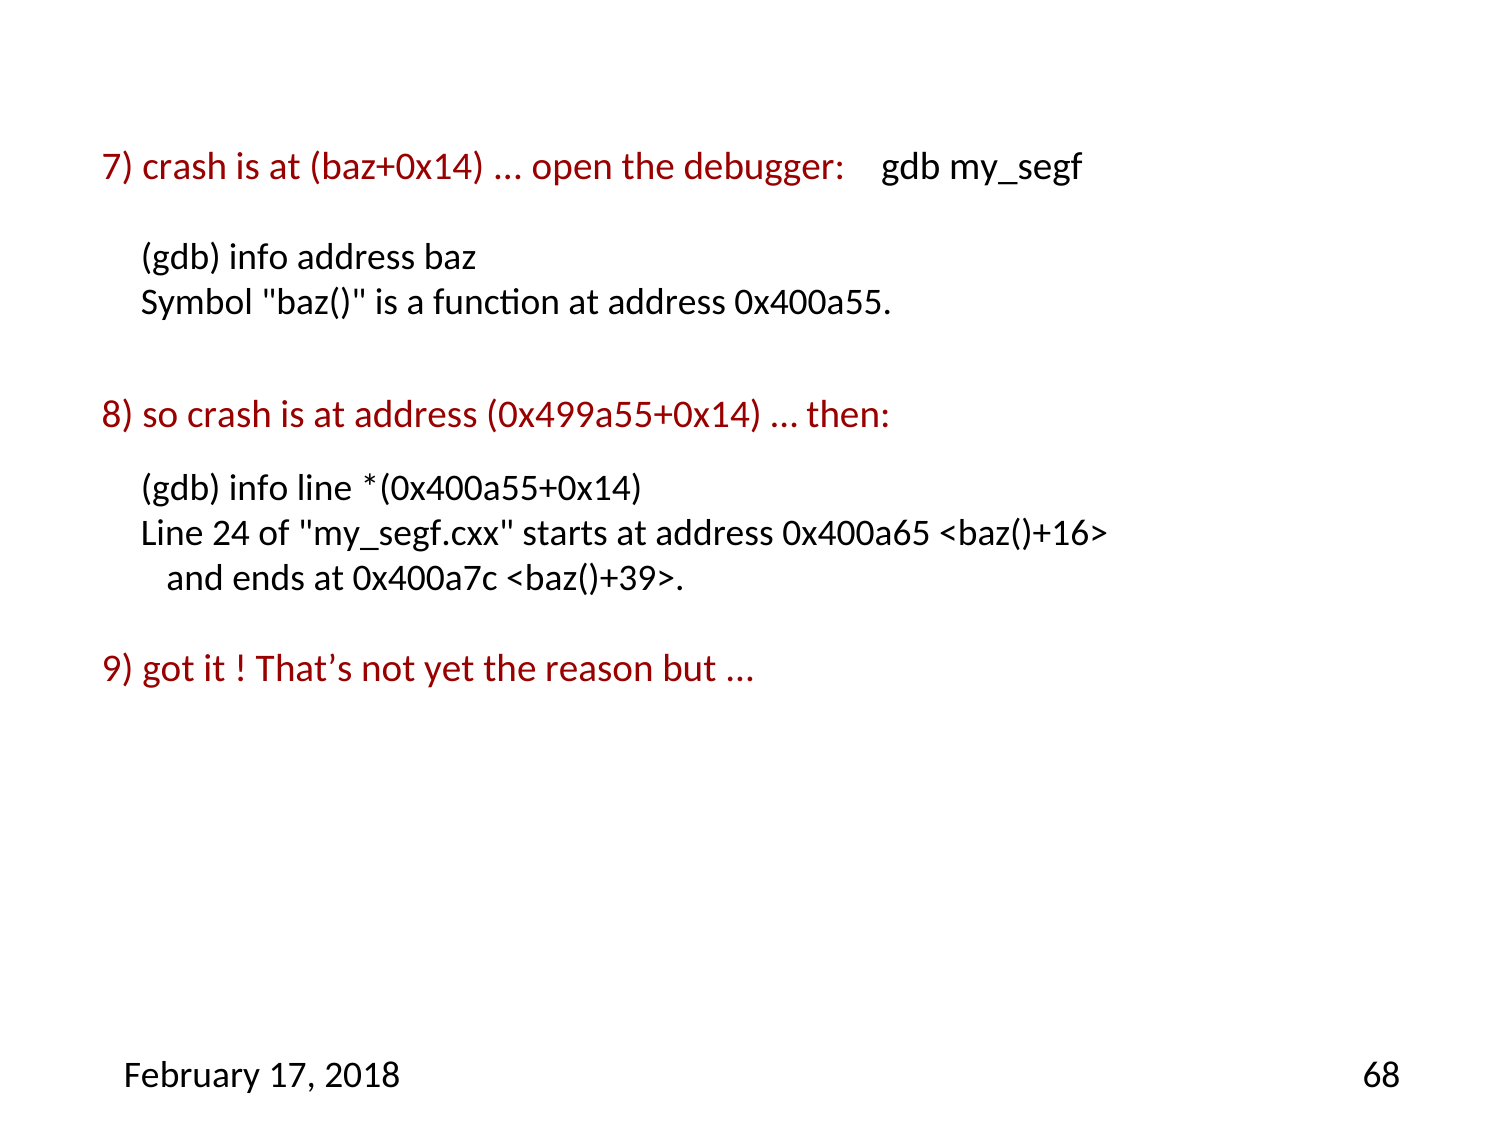

# 7) crash is at (baz+0x14) ... open the debugger: gdb my_segf
(gdb) info address baz
Symbol "baz()" is a function at address 0x400a55.
8) so crash is at address (0x499a55+0x14) … then:
(gdb) info line *(0x400a55+0x14)
Line 24 of "my_segf.cxx" starts at address 0x400a65 <baz()+16>
 and ends at 0x400a7c <baz()+39>.
9) got it ! That’s not yet the reason but ...
17 February 2018
68